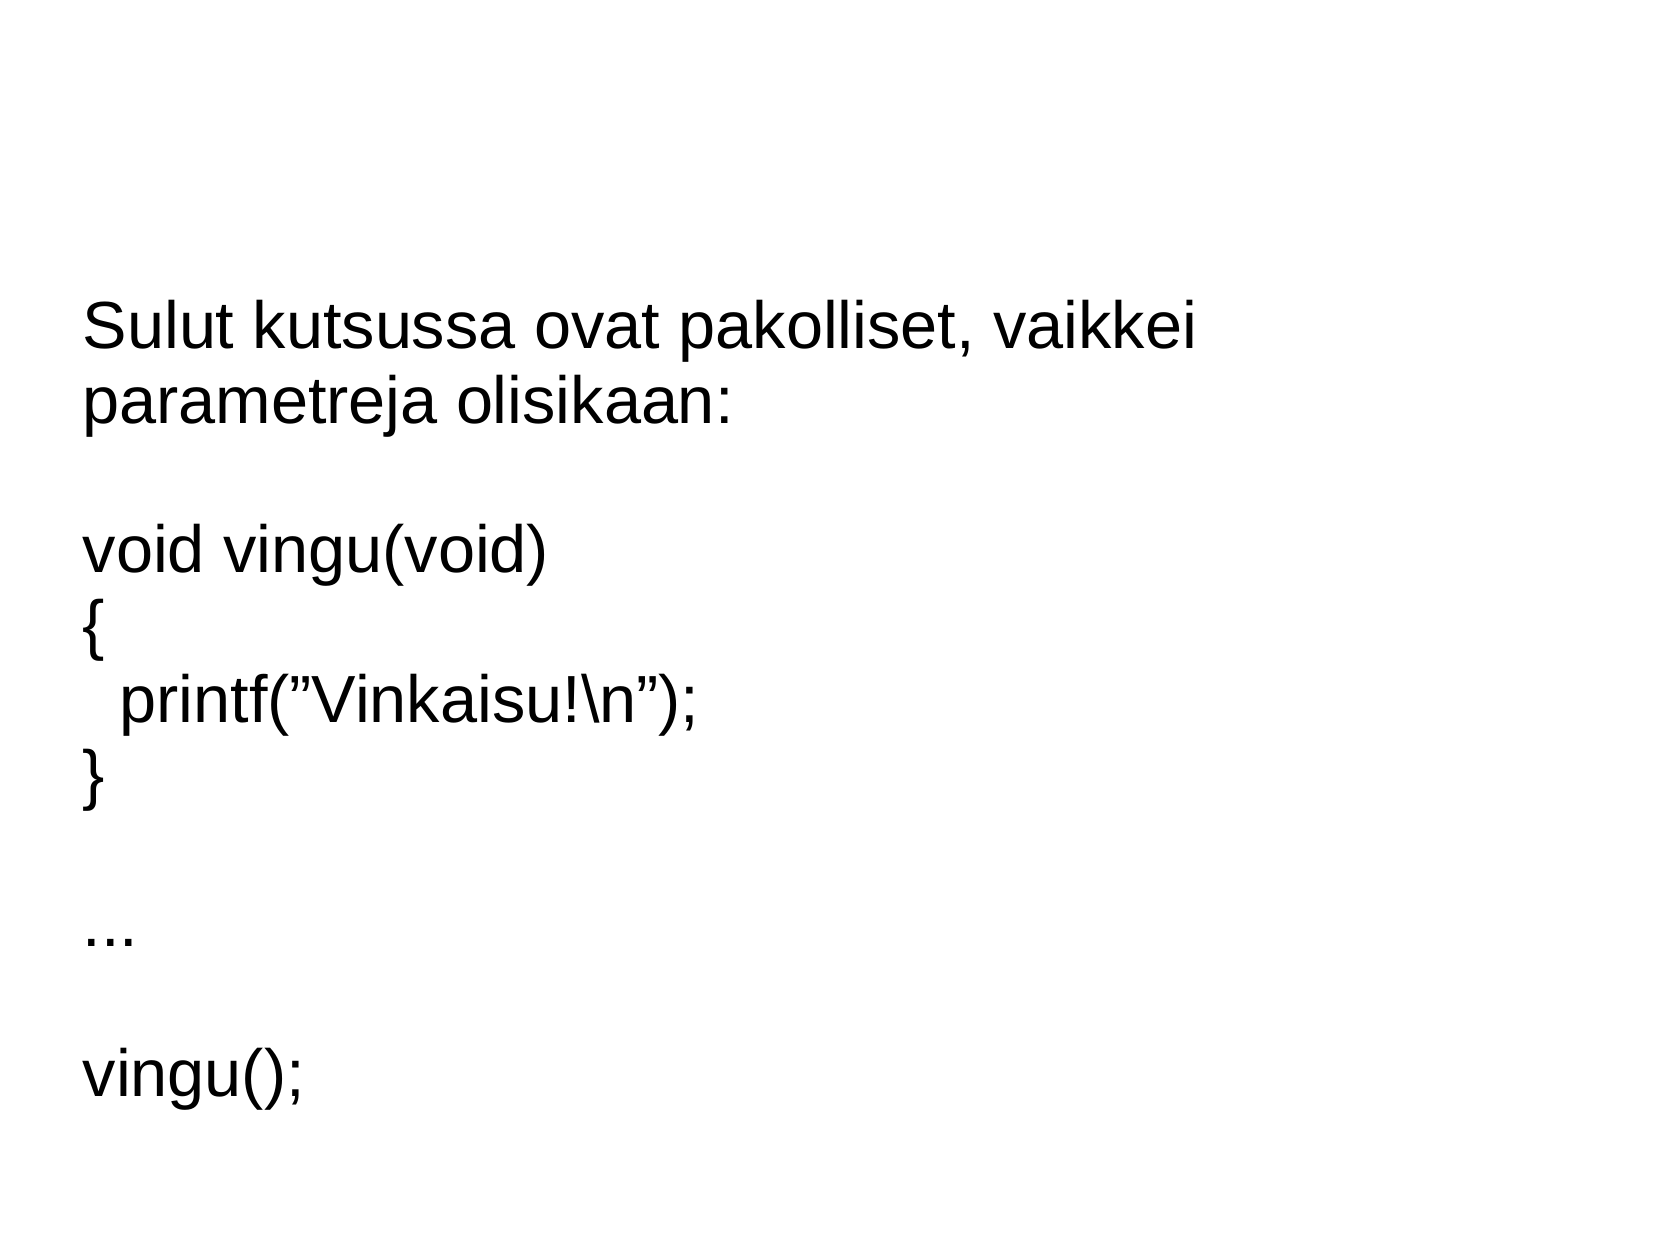

Sulut kutsussa ovat pakolliset, vaikkei parametreja olisikaan:
void vingu(void)
{
 printf(”Vinkaisu!\n”);
}
...
vingu();